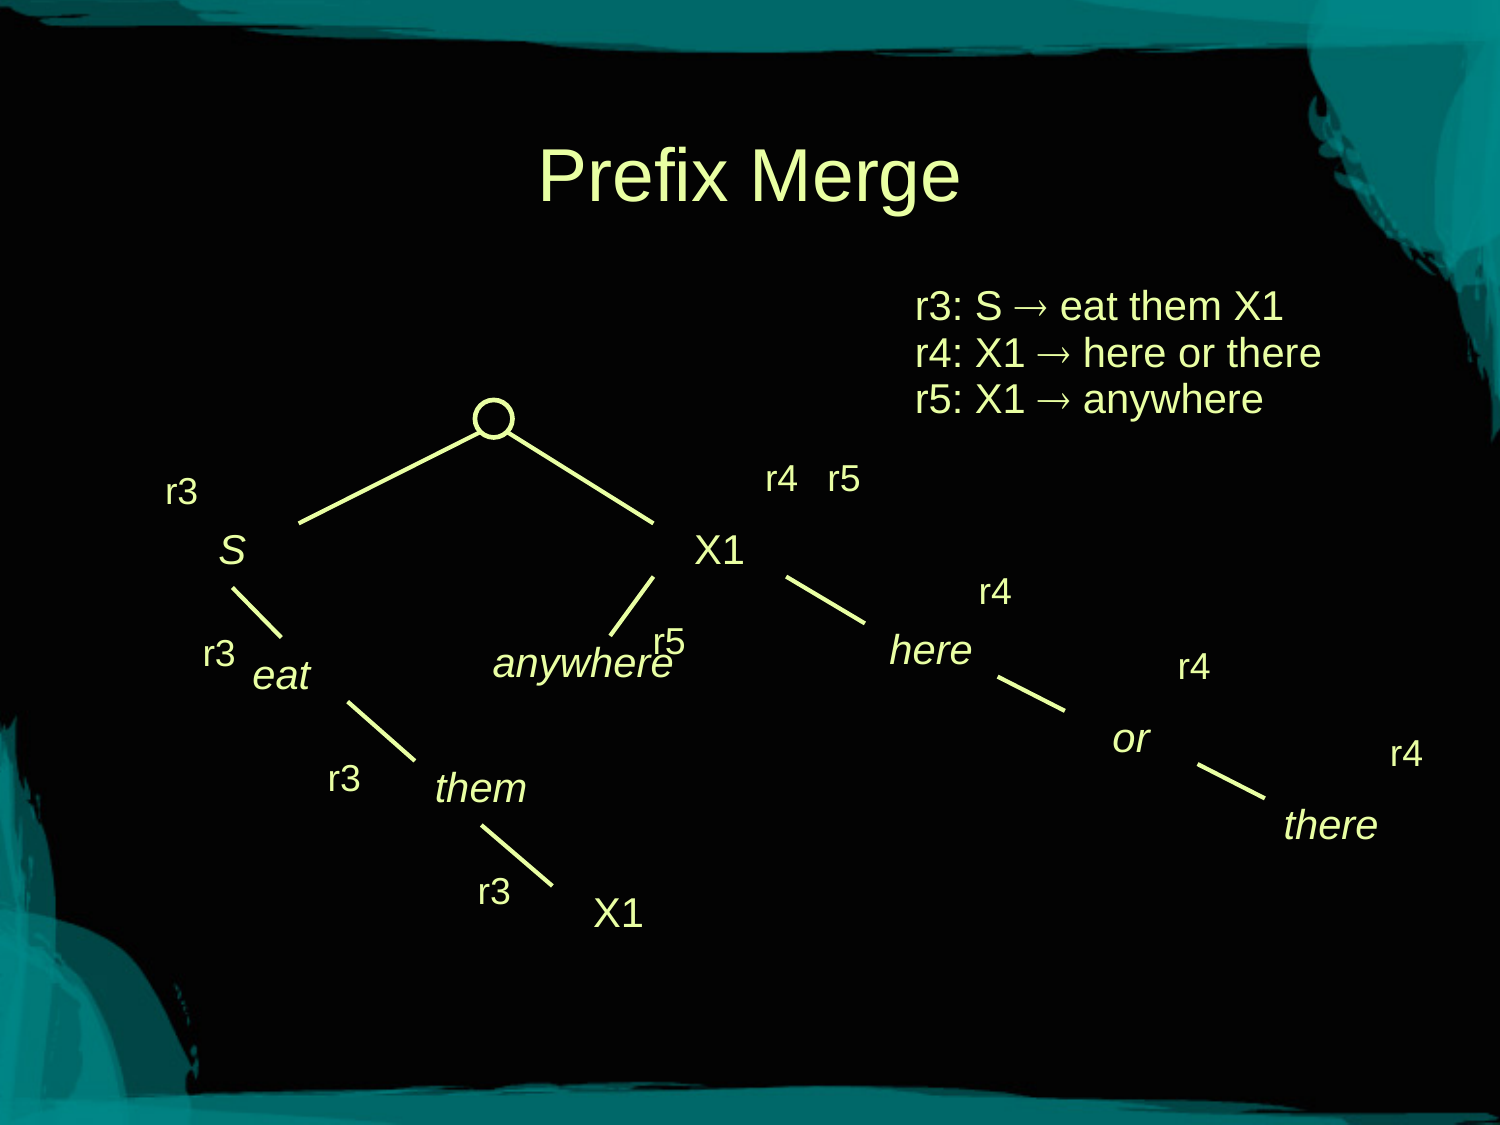

# Prefix Merge
r3: S  eat them X1
r4: X1  here or there
r5: X1  anywhere
r4
r5
r3
S
X1
r4
r5
here
r3
anywhere
eat
r4
or
r4
r3
them
there
r3
X1